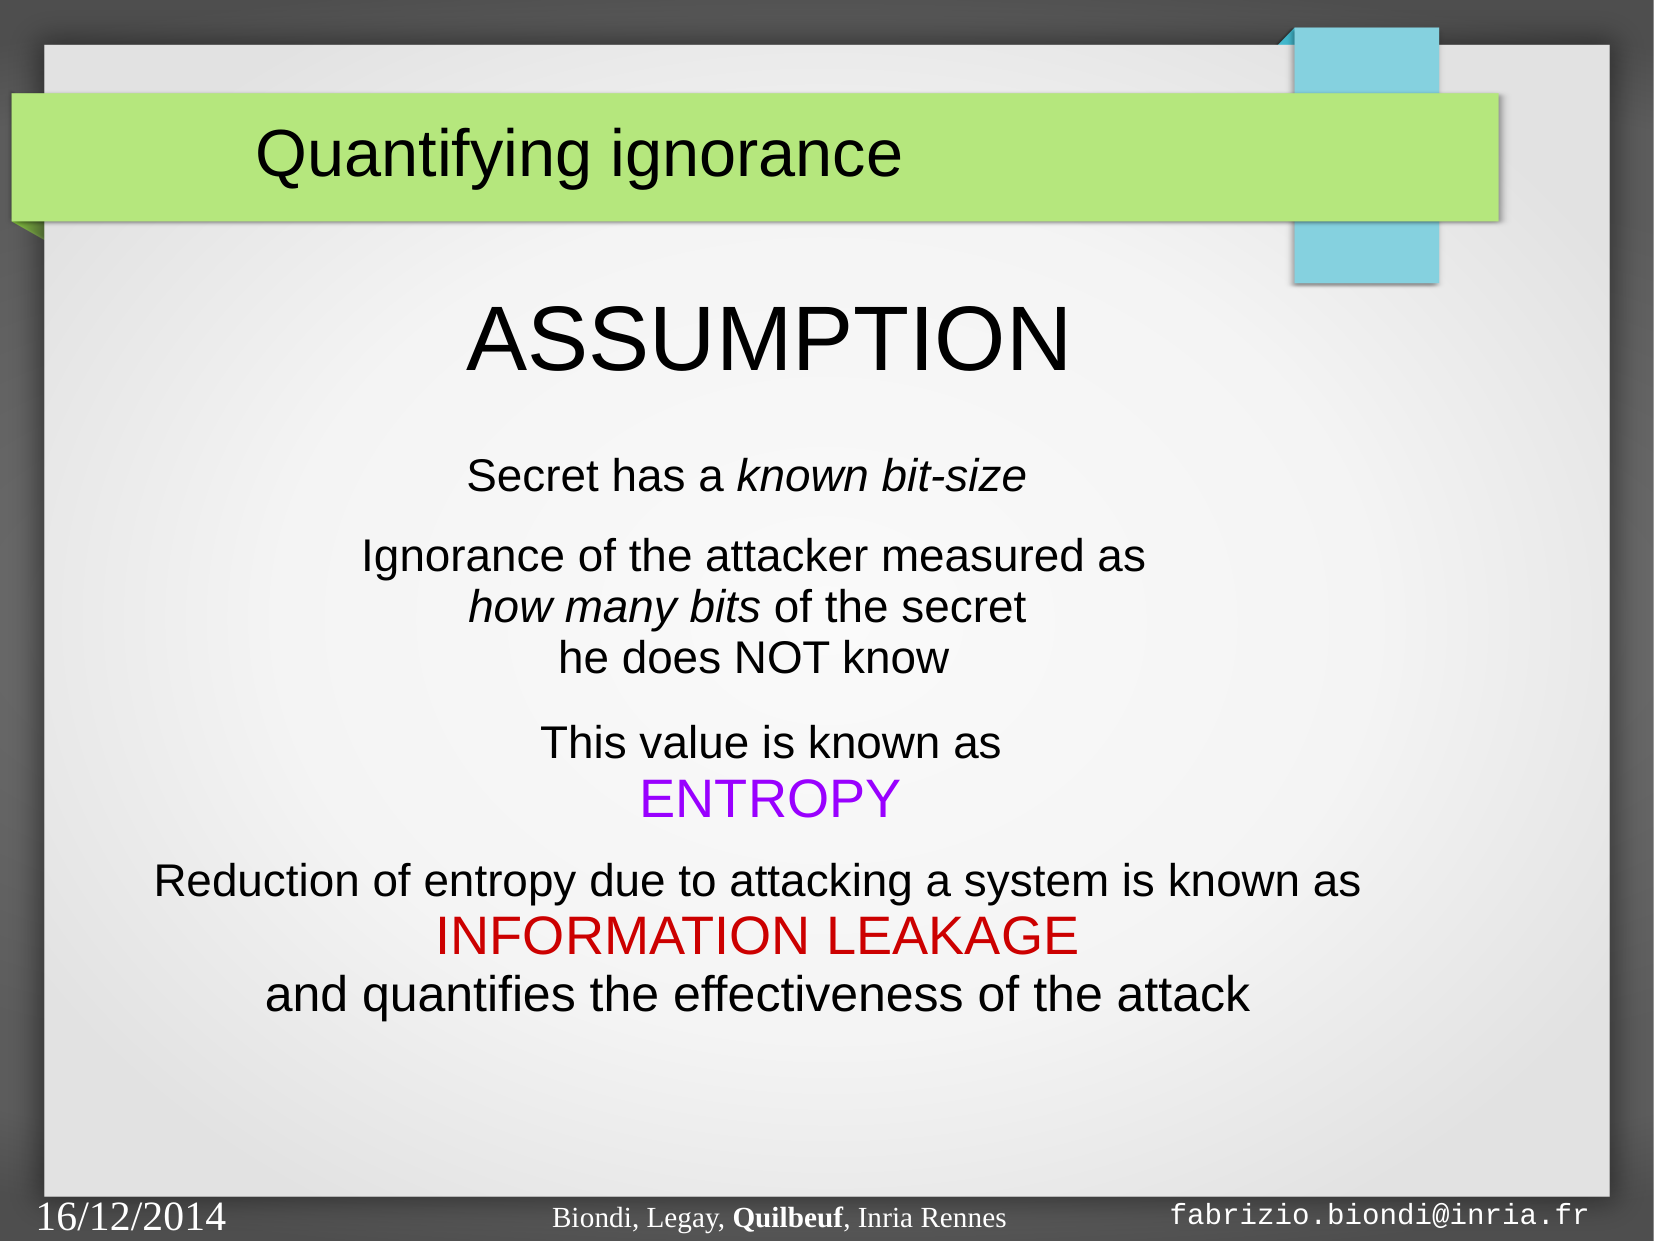

# Quantifying ignorance
ASSUMPTION
Secret has a known bit-size
Ignorance of the attacker measured as
how many bits of the secret
he does NOT know
This value is known as
ENTROPY
Reduction of entropy due to attacking a system is known as
INFORMATION LEAKAGE
and quantifies the effectiveness of the attack
18/04/2014
Fabrizio Biondi, INRIA Rennes